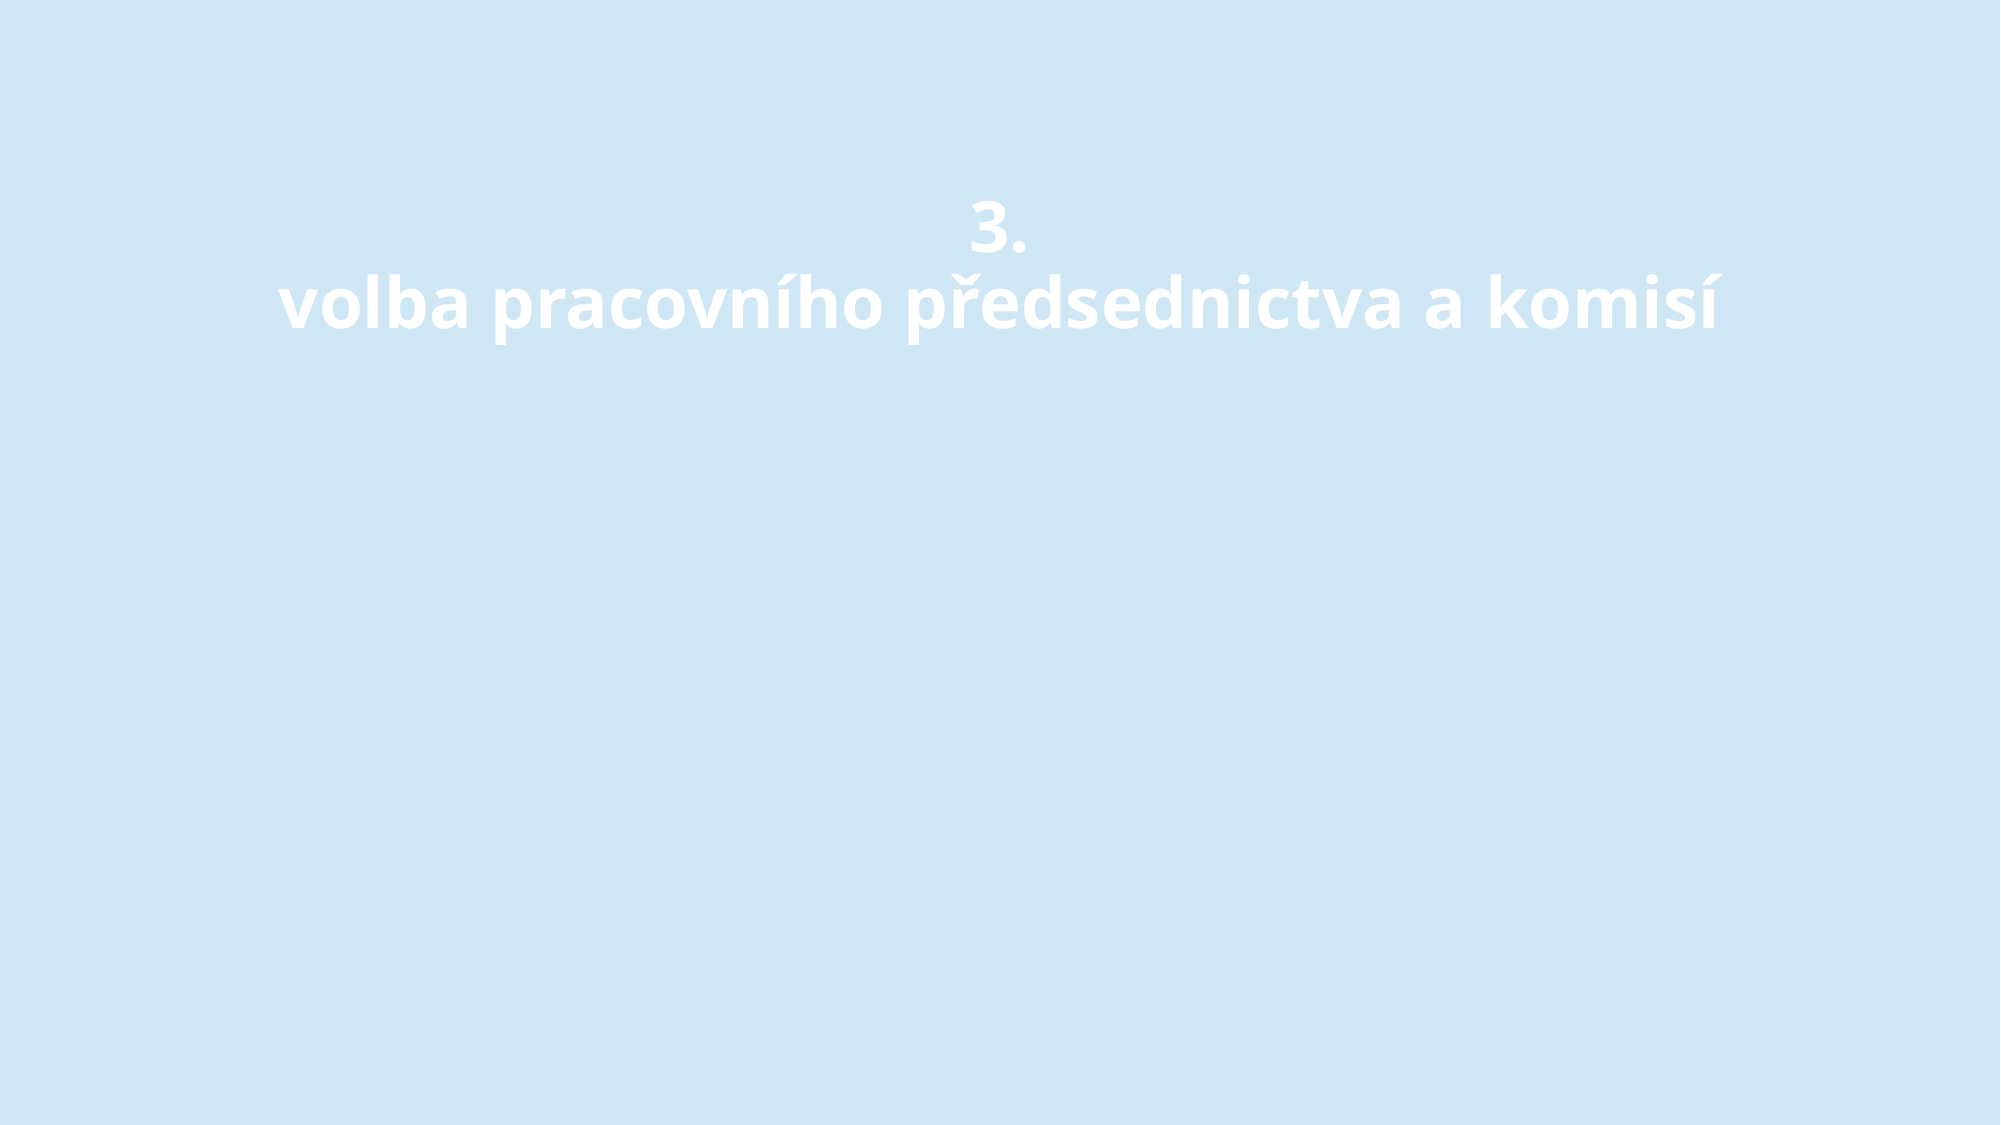

# 3. volba pracovního předsednictva a komisí